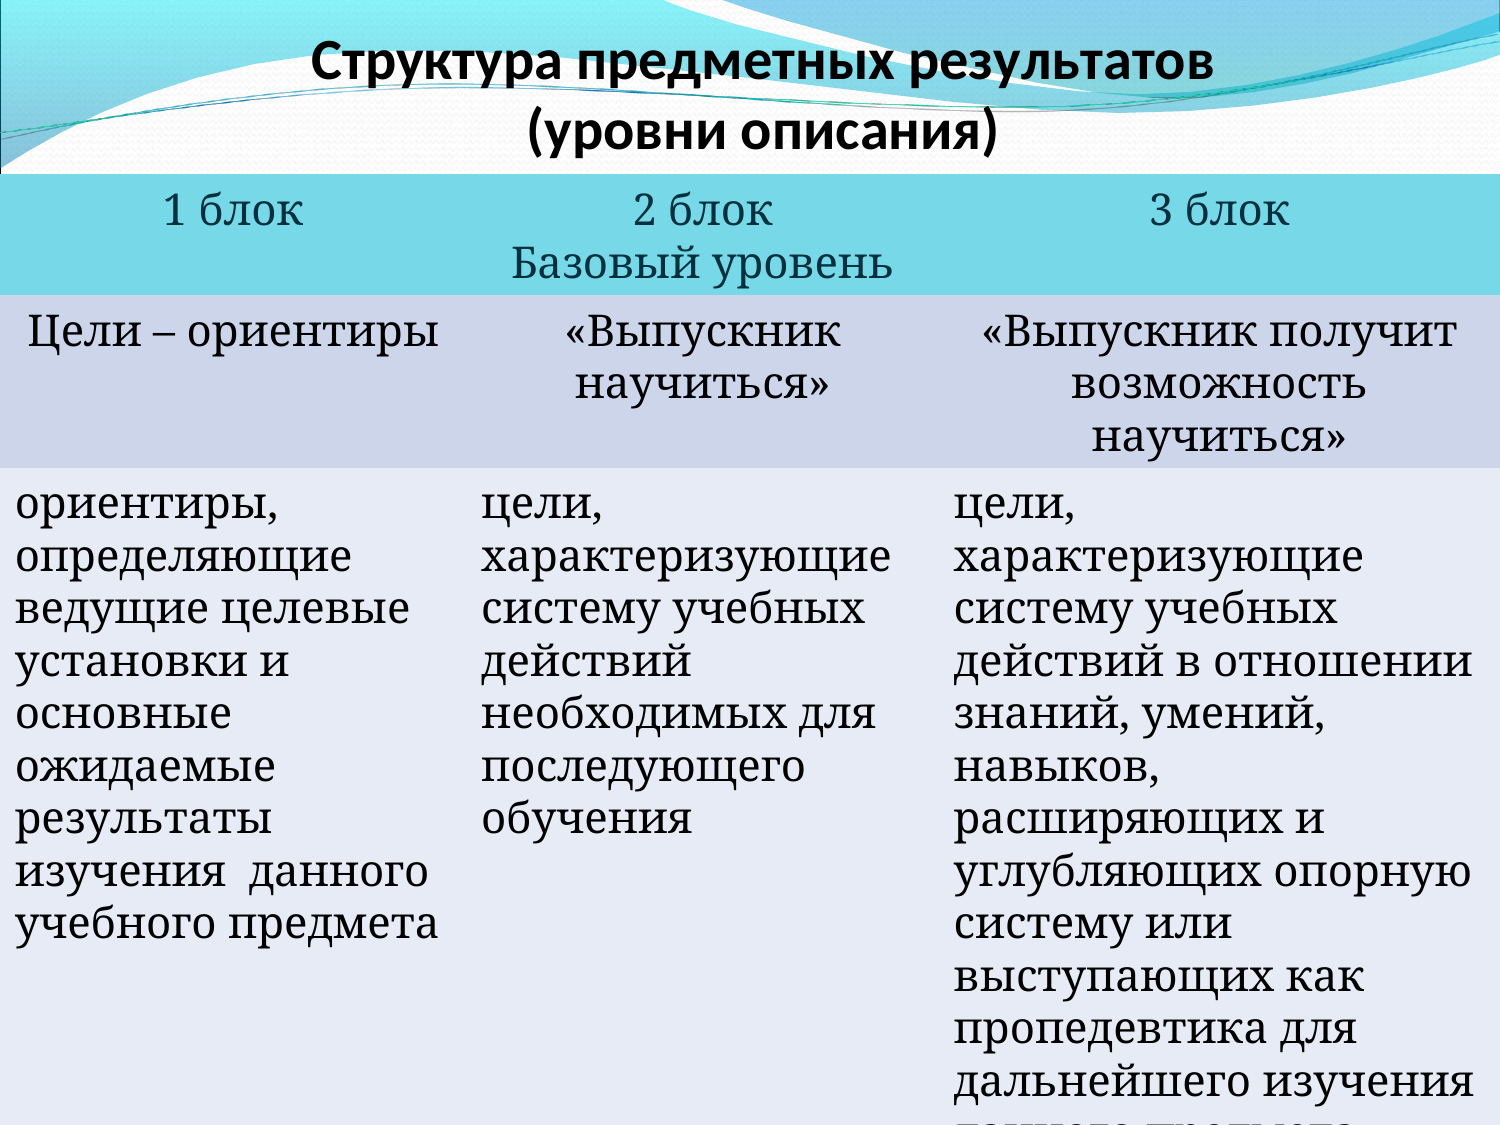

# Структура предметных результатов (уровни описания)
| 1 блок | 2 блок Базовый уровень | 3 блок |
| --- | --- | --- |
| Цели – ориентиры | «Выпускник научиться» | «Выпускник получит возможность научиться» |
| ориентиры, определяющие ведущие целевые установки и основные ожидаемые результаты изучения данного учебного предмета | цели, характеризующие систему учебных действий необходимых для последующего обучения | цели, характеризующие систему учебных действий в отношении знаний, умений, навыков, расширяющих и углубляющих опорную систему или выступающих как пропедевтика для дальнейшего изучения данного предмета |